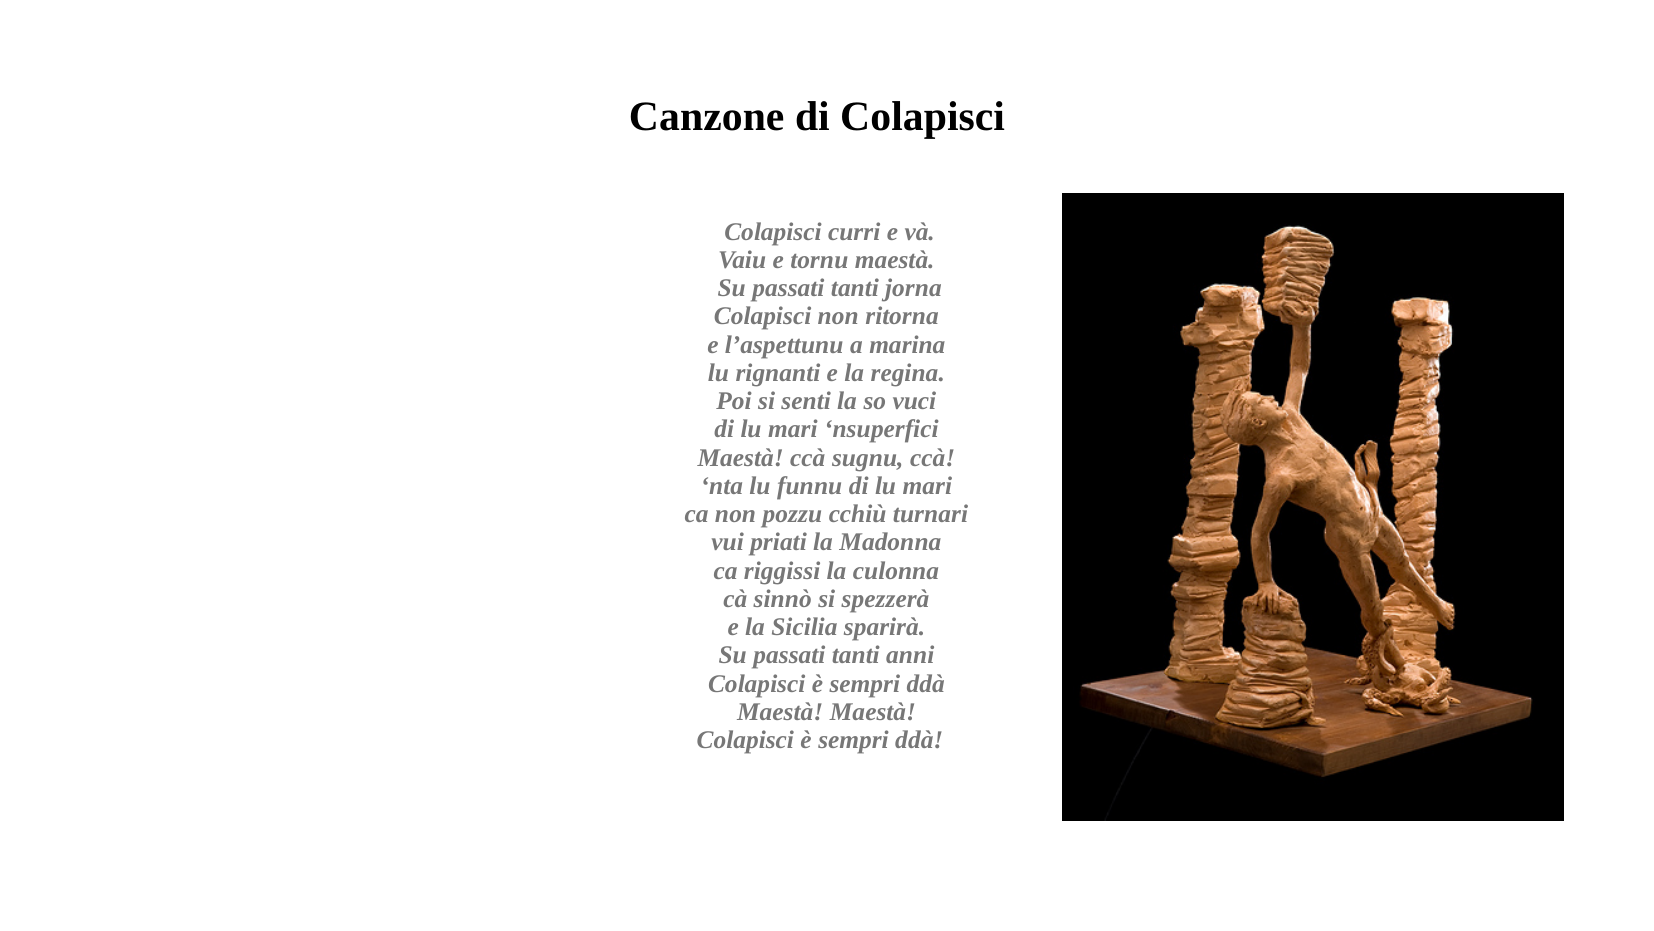

# Canzone di Colapisci
 Colapisci curri e và.
Vaiu e tornu maestà.
 Su passati tanti jorna
Colapisci non ritorna
e l’aspettunu a marina
lu rignanti e la regina.
Poi si senti la so vuci
di lu mari ‘nsuperfici
Maestà! ccà sugnu, ccà!
‘nta lu funnu di lu mari
ca non pozzu cchiù turnari
vui priati la Madonna
ca riggissi la culonna
cà sinnò si spezzerà
e la Sicilia sparirà.
Su passati tanti anni
Colapisci è sempri ddà
Maestà! Maestà!
Colapisci è sempri ddà!